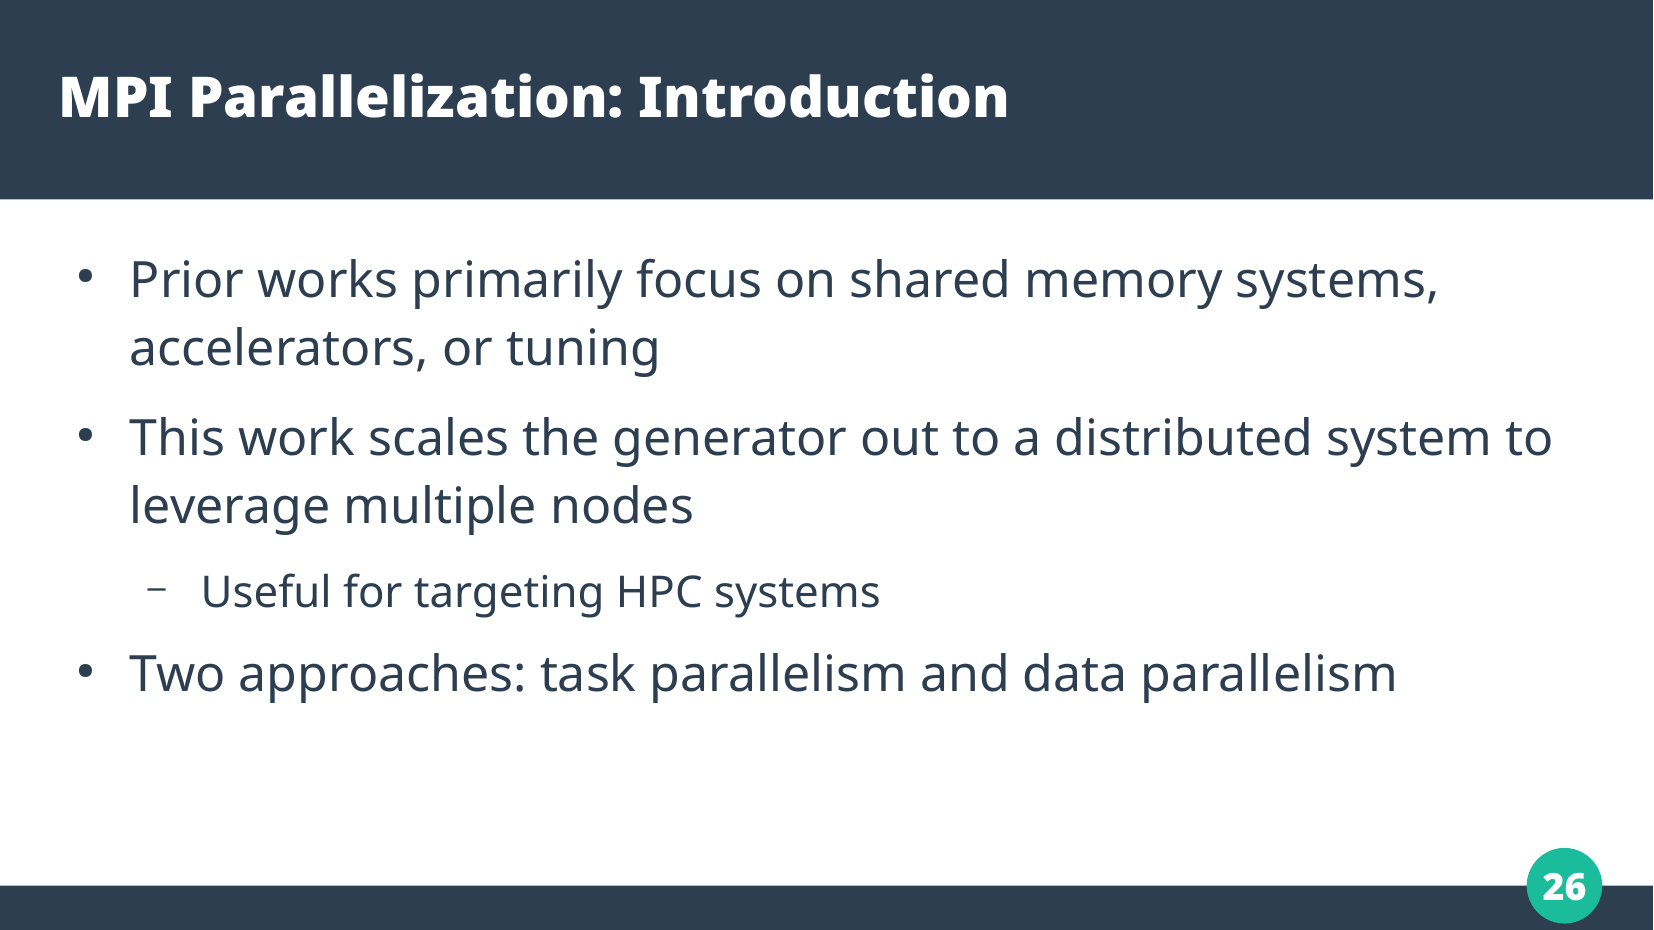

# MPI Parallelization: Introduction
Prior works primarily focus on shared memory systems, accelerators, or tuning
This work scales the generator out to a distributed system to leverage multiple nodes
Useful for targeting HPC systems
Two approaches: task parallelism and data parallelism